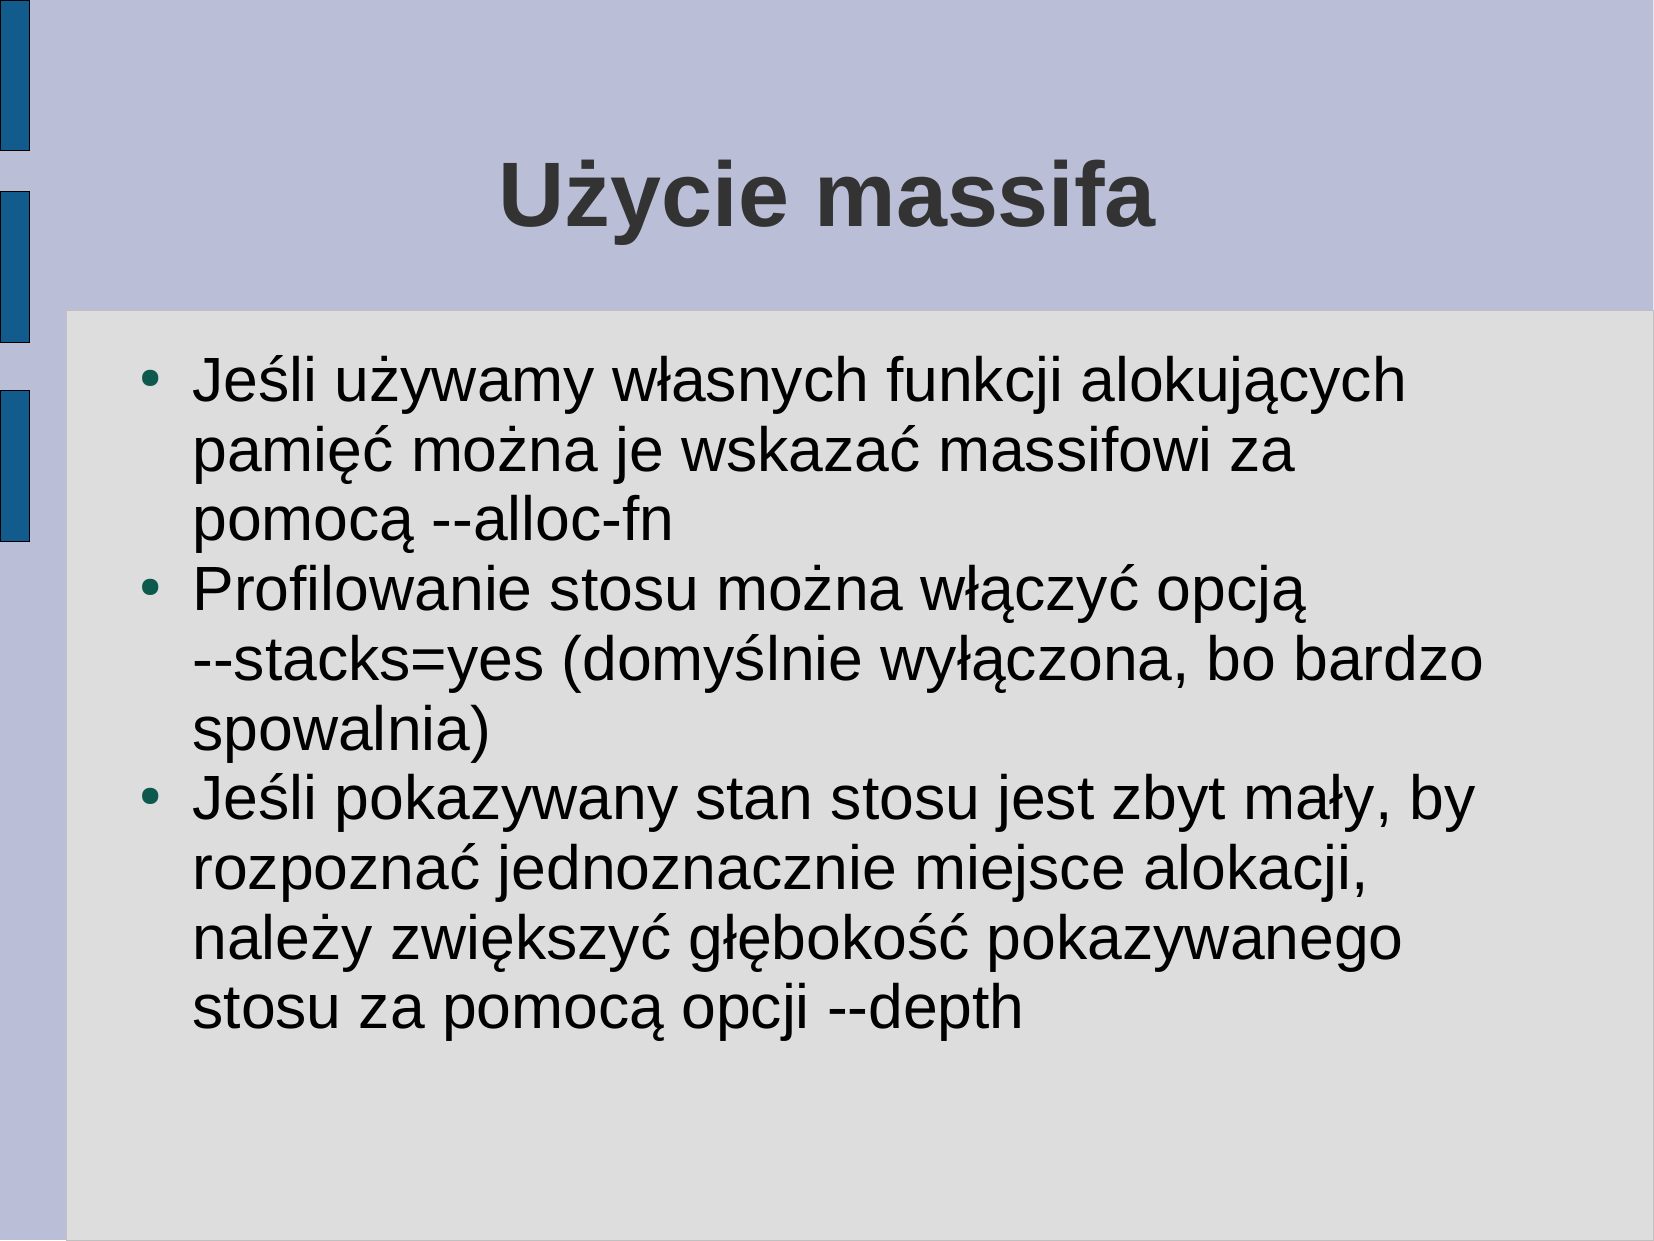

# Użycie massifa
Jeśli używamy własnych funkcji alokujących pamięć można je wskazać massifowi za pomocą ‑‑alloc‑fn
Profilowanie stosu można włączyć opcją ‑‑stacks=yes (domyślnie wyłączona, bo bardzo spowalnia)
Jeśli pokazywany stan stosu jest zbyt mały, by rozpoznać jednoznacznie miejsce alokacji, należy zwiększyć głębokość pokazywanego stosu za pomocą opcji --depth